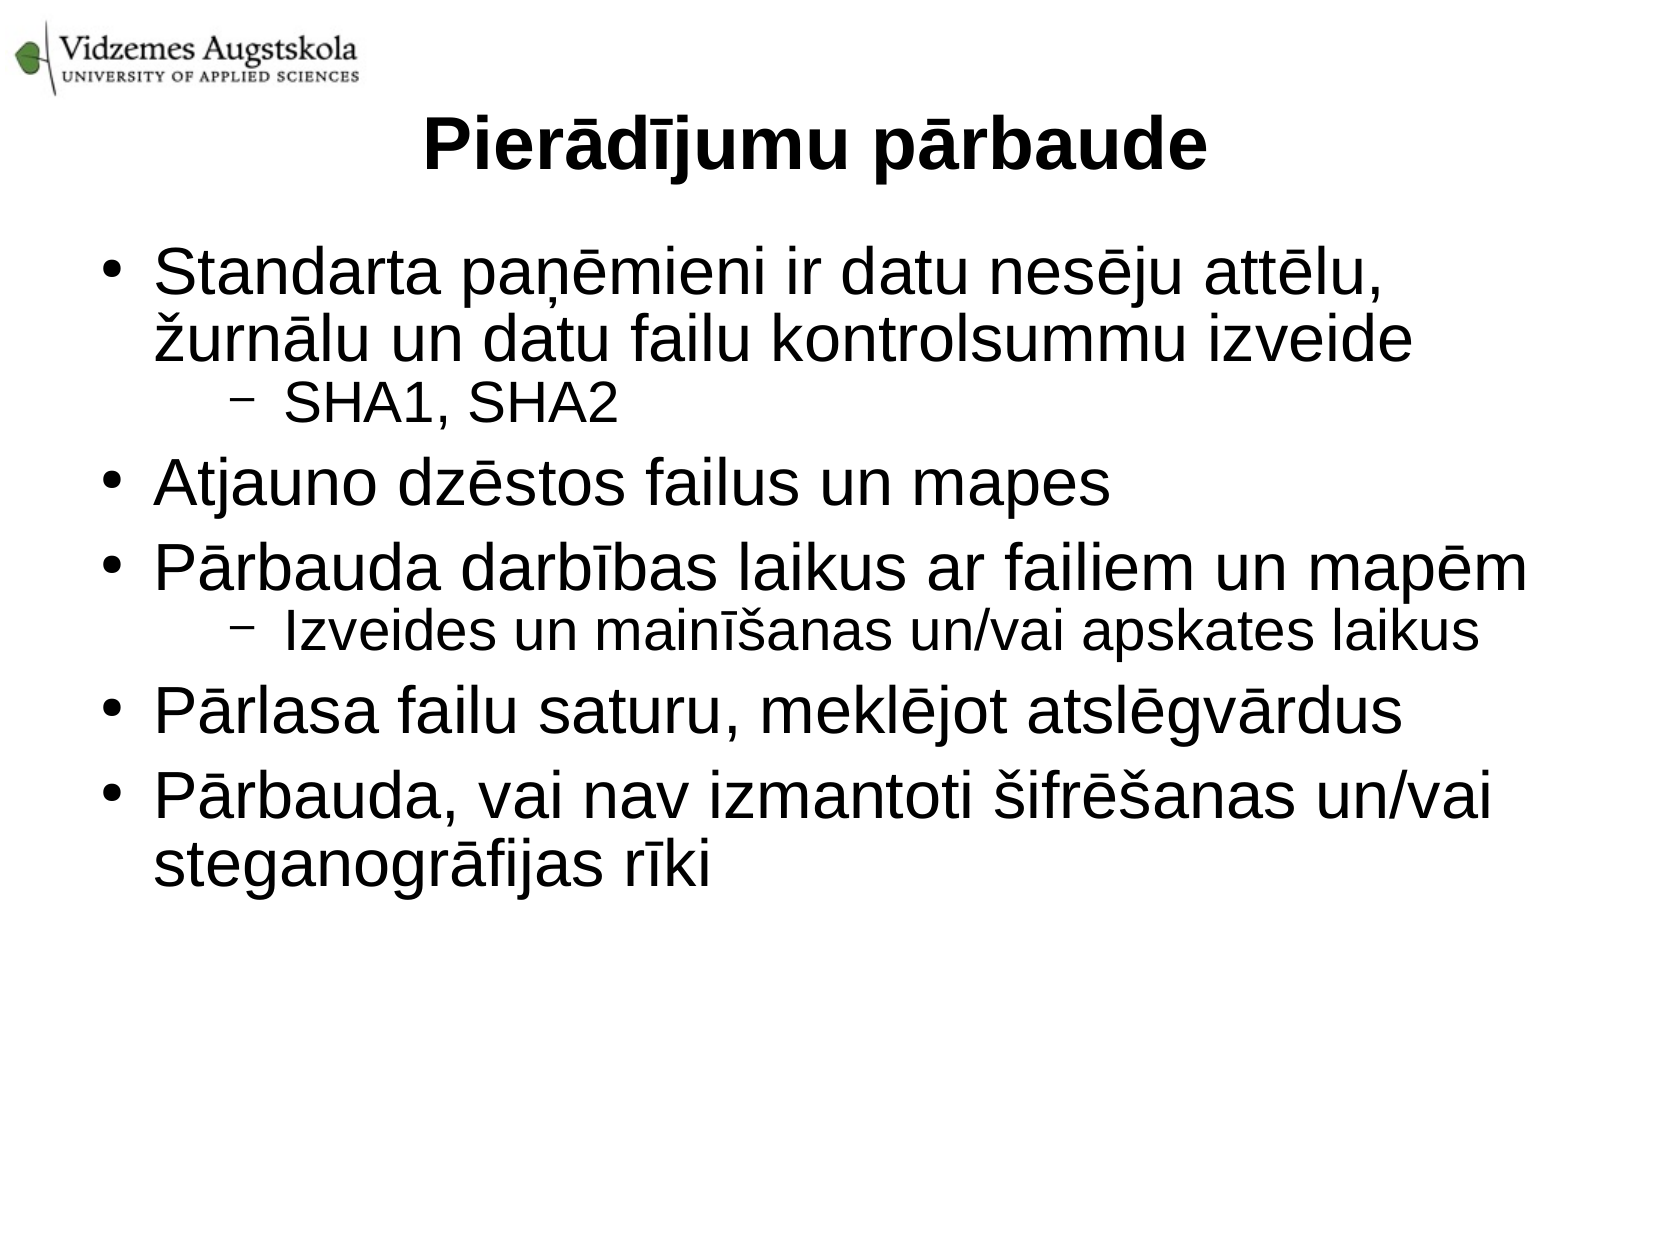

# Pierādījumu pārbaude
Standarta paņēmieni ir datu nesēju attēlu, žurnālu un datu failu kontrolsummu izveide
SHA1, SHA2
Atjauno dzēstos failus un mapes
Pārbauda darbības laikus ar failiem un mapēm
Izveides un mainīšanas un/vai apskates laikus
Pārlasa failu saturu, meklējot atslēgvārdus
Pārbauda, vai nav izmantoti šifrēšanas un/vai steganogrāfijas rīki